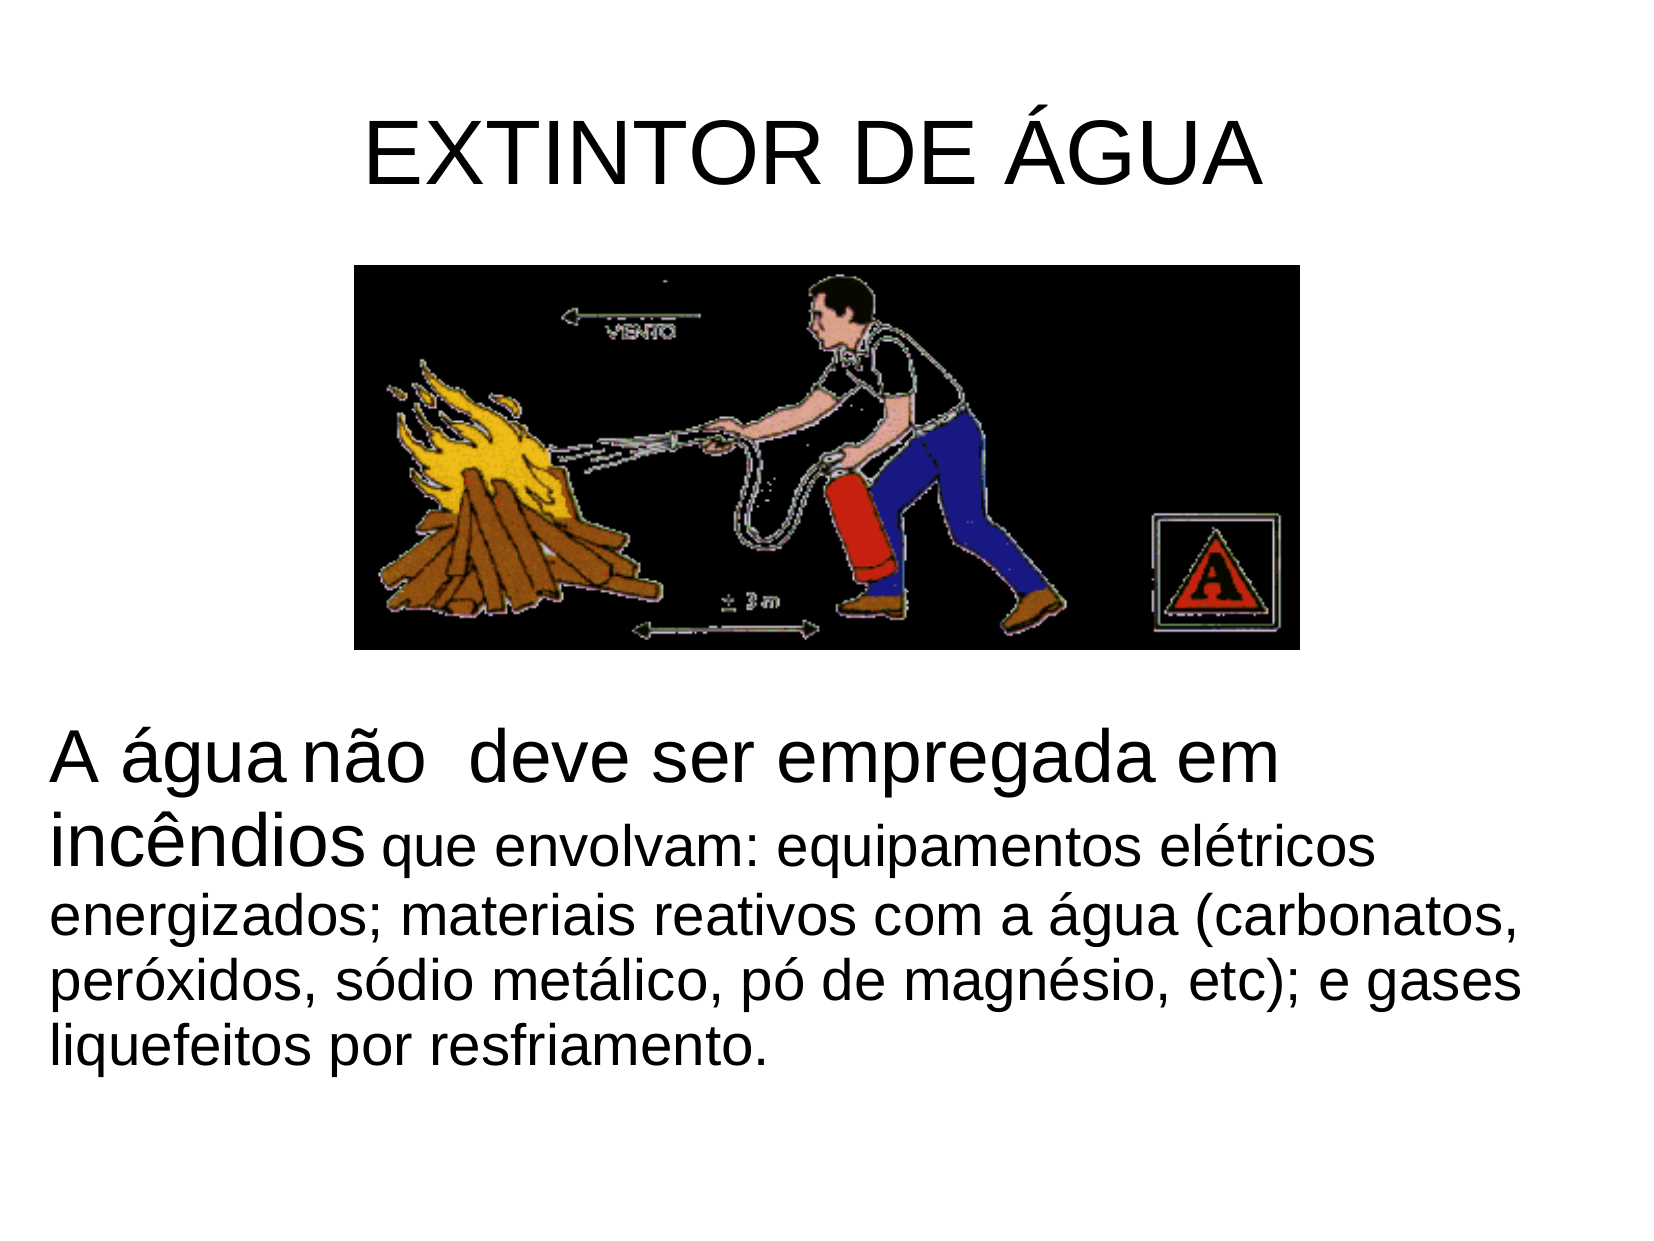

# EXTINTOR DE ÁGUA
A água não deve ser empregada em
incêndios que envolvam: equipamentos elétricos energizados; materiais reativos com a água (carbonatos, peróxidos, sódio metálico, pó de magnésio, etc); e gases liquefeitos por resfriamento.